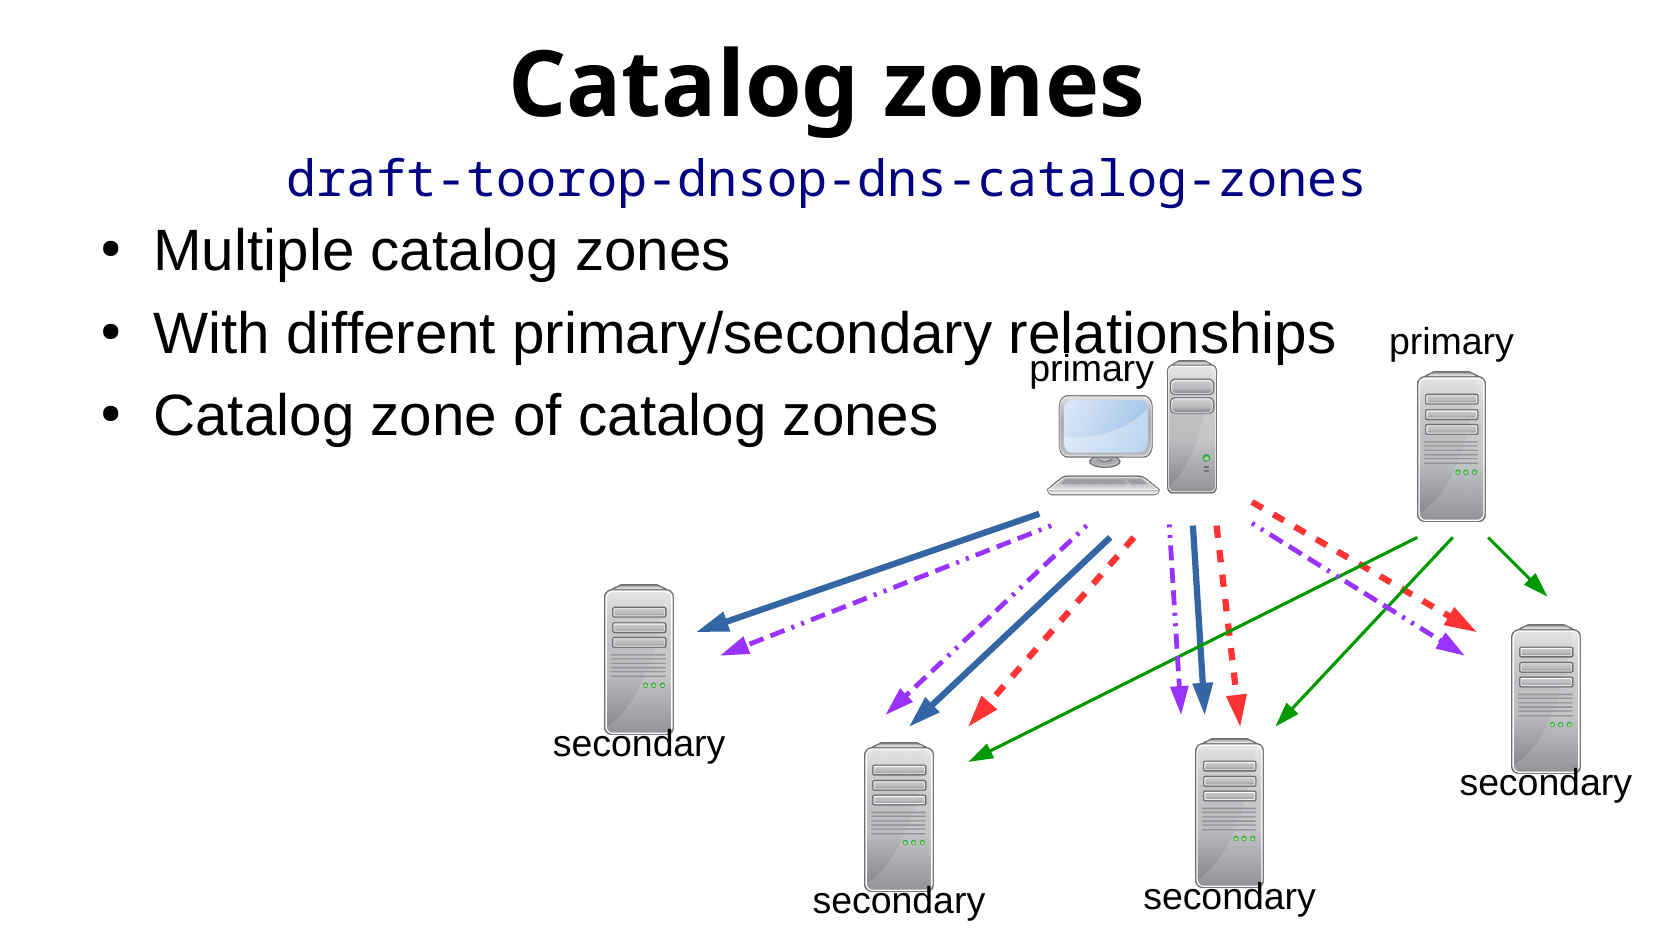

Catalog zones
draft-toorop-dnsop-dns-catalog-zones
# Multiple catalog zones
With different primary/secondary relationships
Catalog zone of catalog zones
primary
primary
secondary
secondary
secondary
secondary